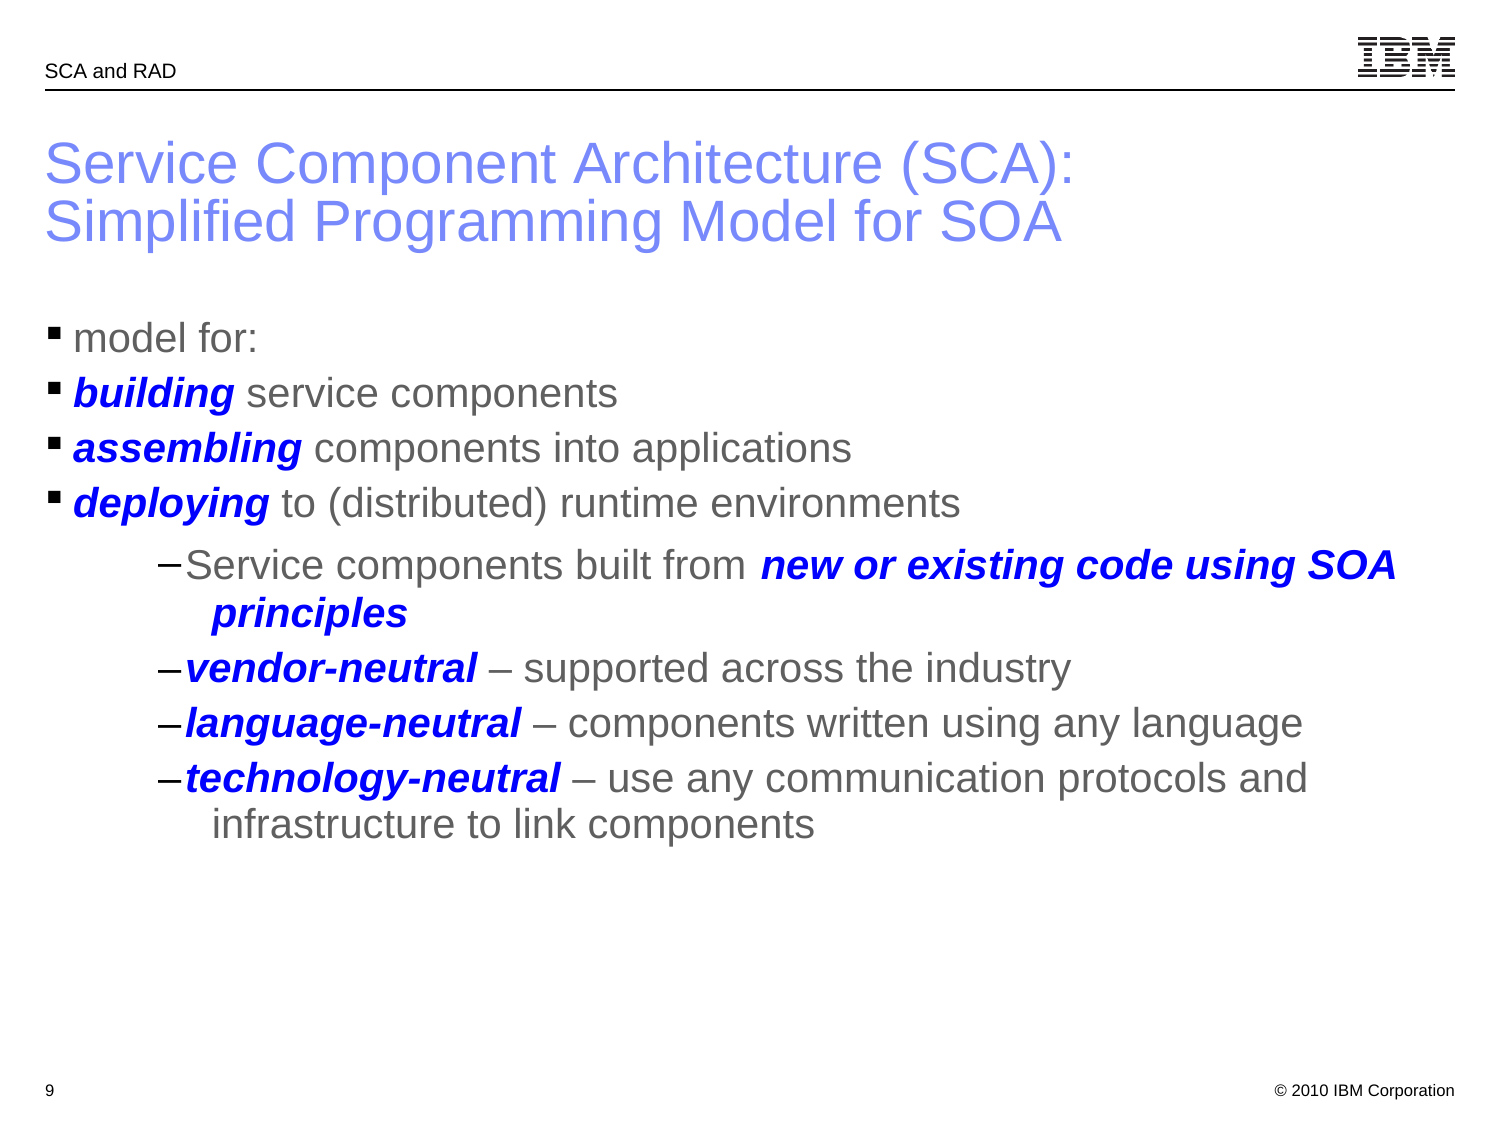

# Service Component Architecture (SCA): Simplified Programming Model for SOA
model for:
building service components
assembling components into applications
deploying to (distributed) runtime environments
Service components built from new or existing code using SOA principles
vendor-neutral – supported across the industry
language-neutral – components written using any language
technology-neutral – use any communication protocols and infrastructure to link components
9